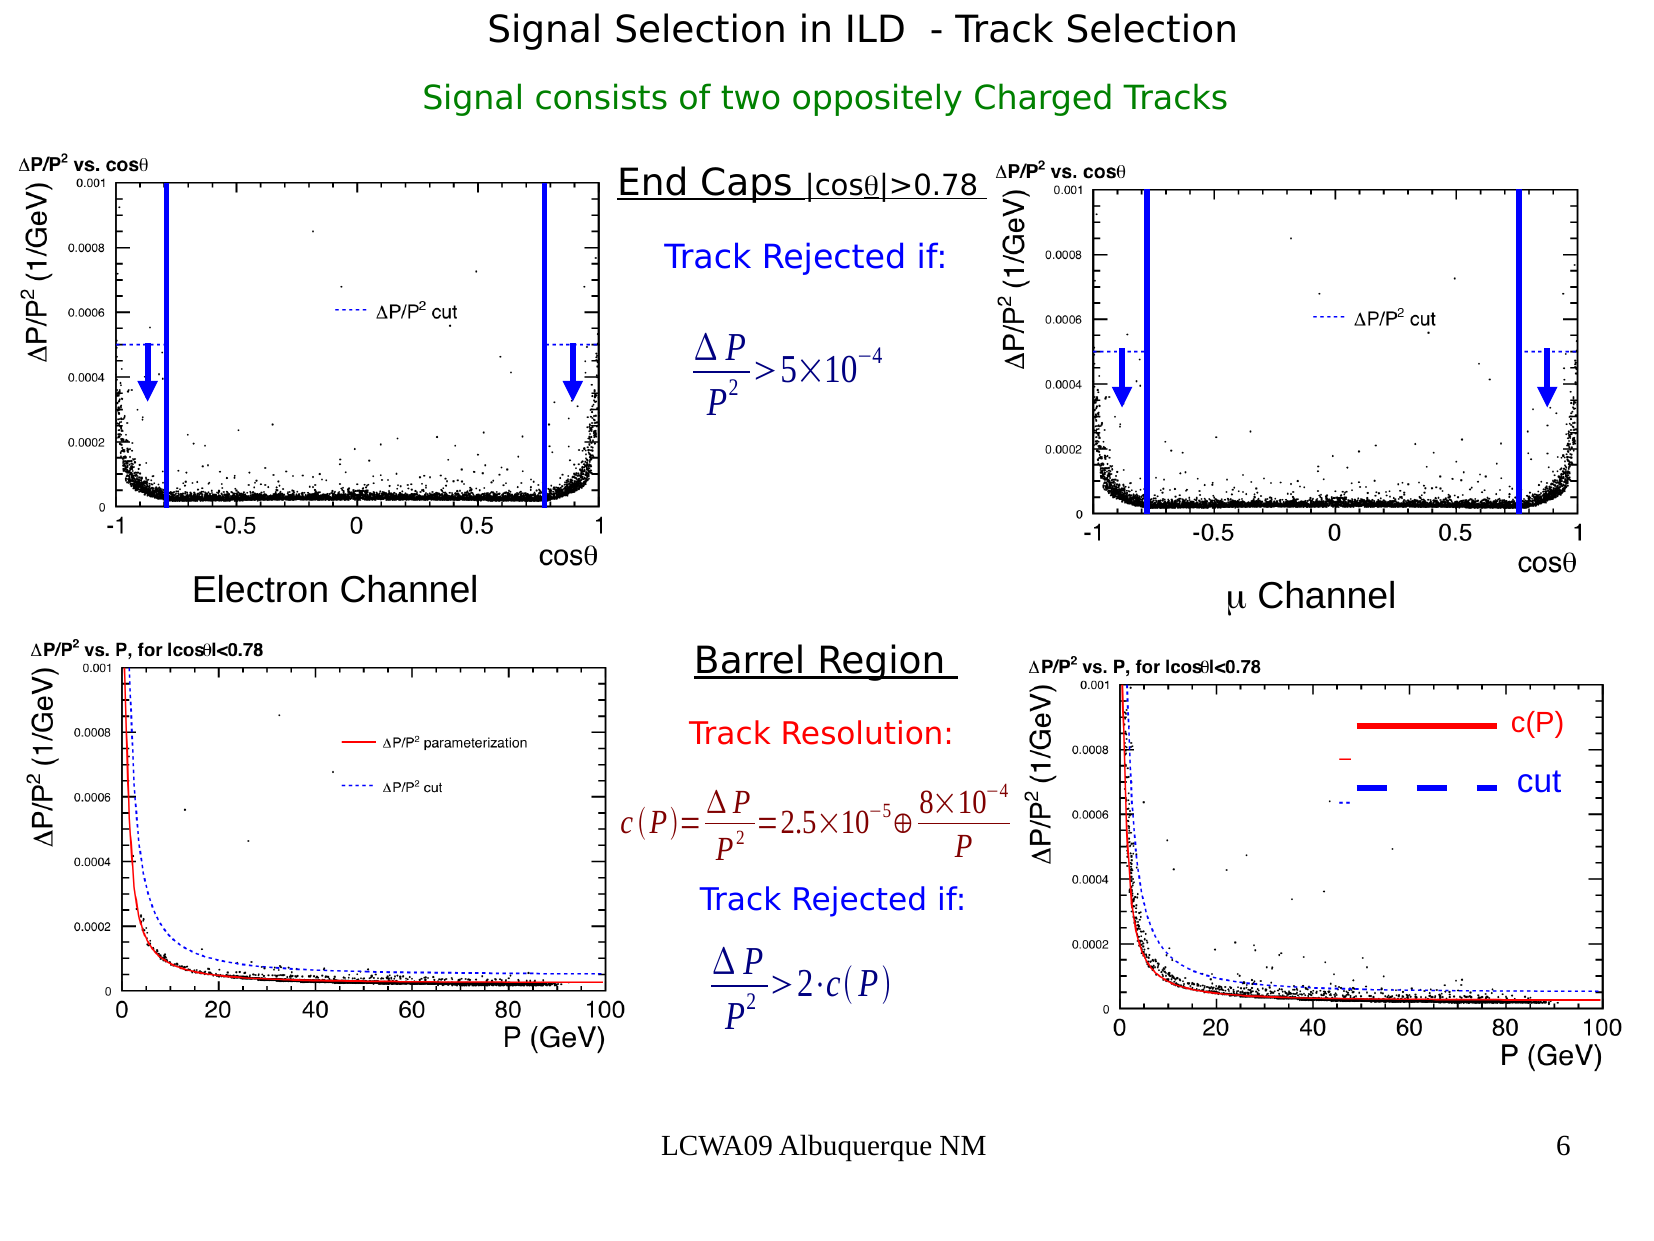

Signal Selection in ILD - Track Selection
Signal consists of two oppositely Charged Tracks
End Caps |cosθ|>0.78
Track Rejected if:
Electron Channel
μ Channel
Barrel Region
c(P)
Track Resolution:
cut
Track Rejected if:
LCWA09 albuquerque NM
6